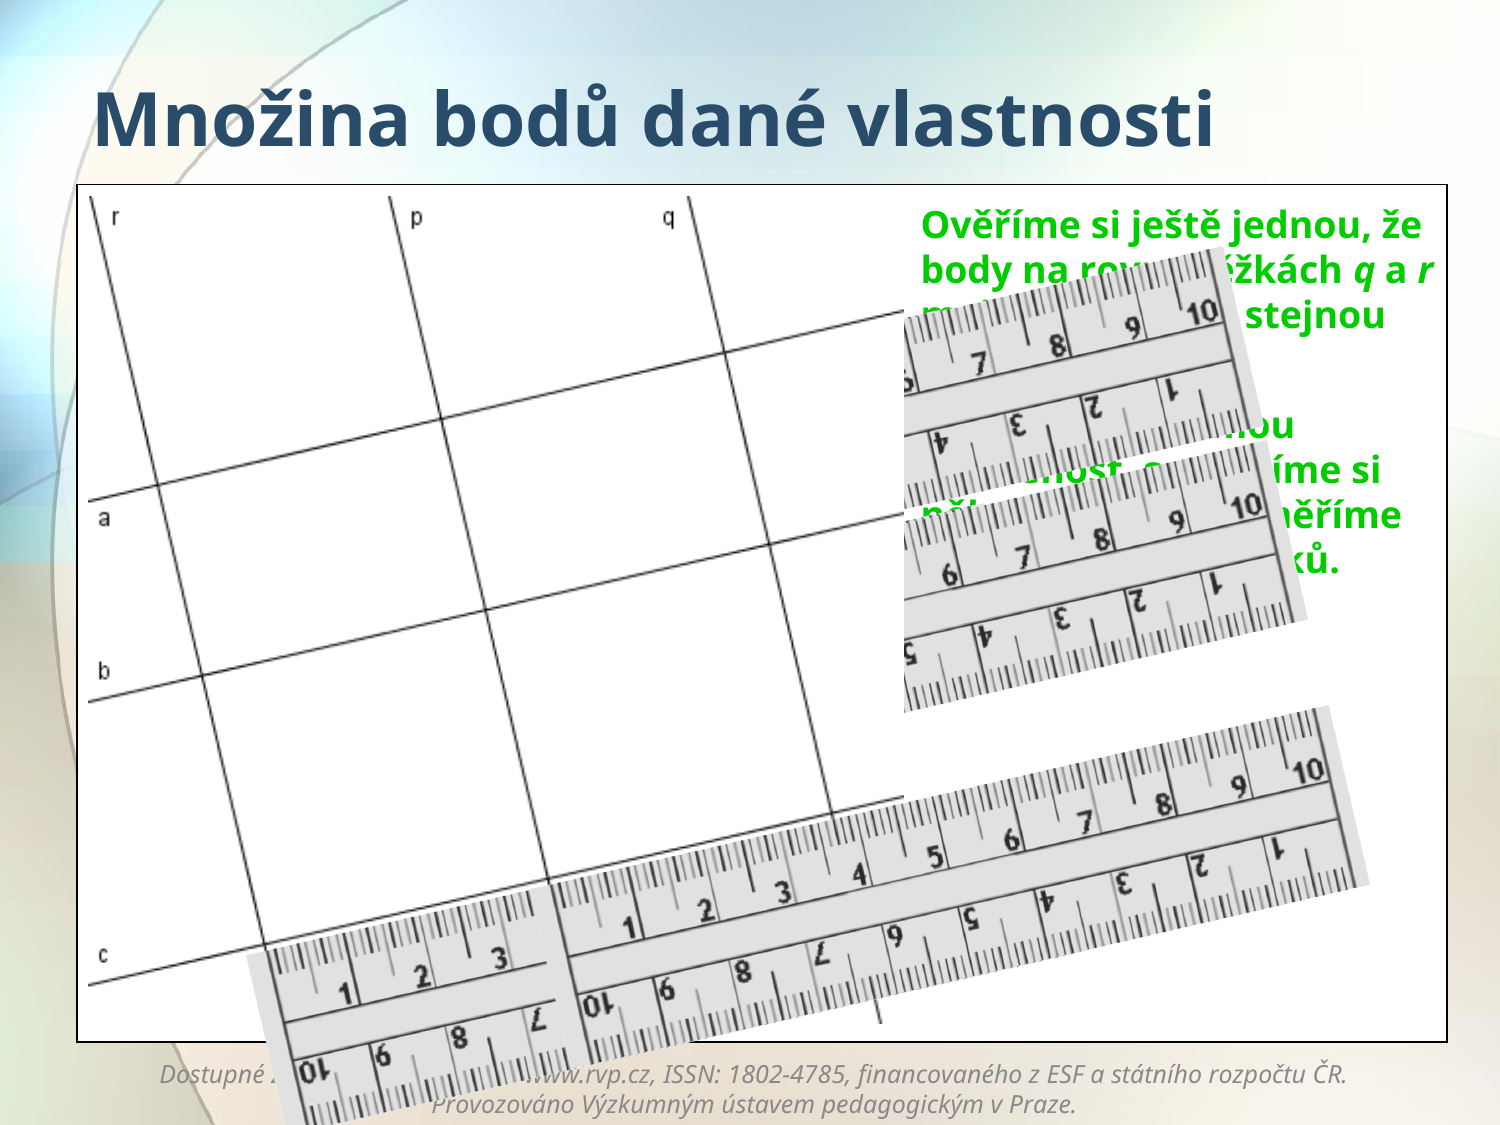

# Množina bodů dané vlastnosti
Ověříme si ještě jednou, že body na rovnoběžkách q a r mají od přímky p stejnou vzdálenost.
Jelikož jde o kolmou vzdálenost, sestrojíme si několik kolmic a změříme vzdálenosti průsečíků.